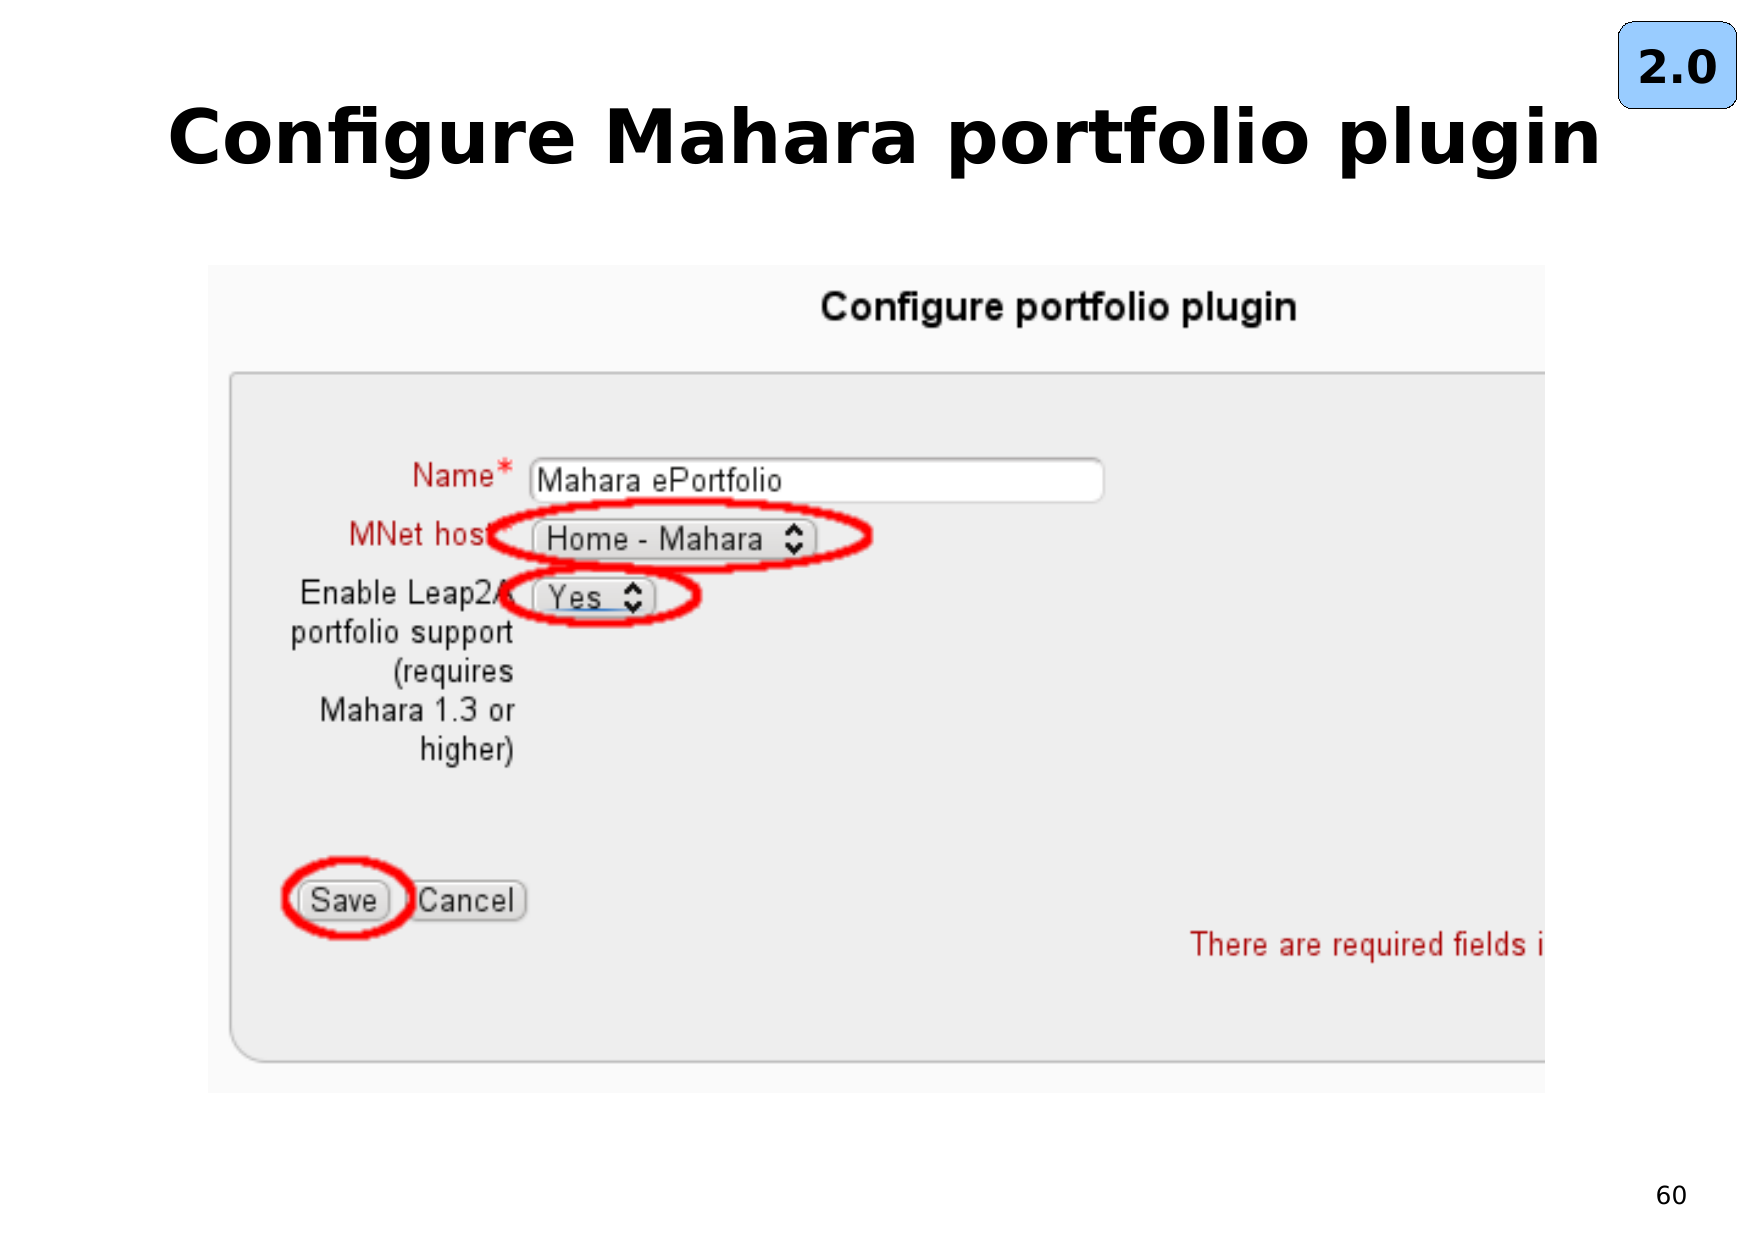

2.0
# Configure Mahara portfolio plugin
60